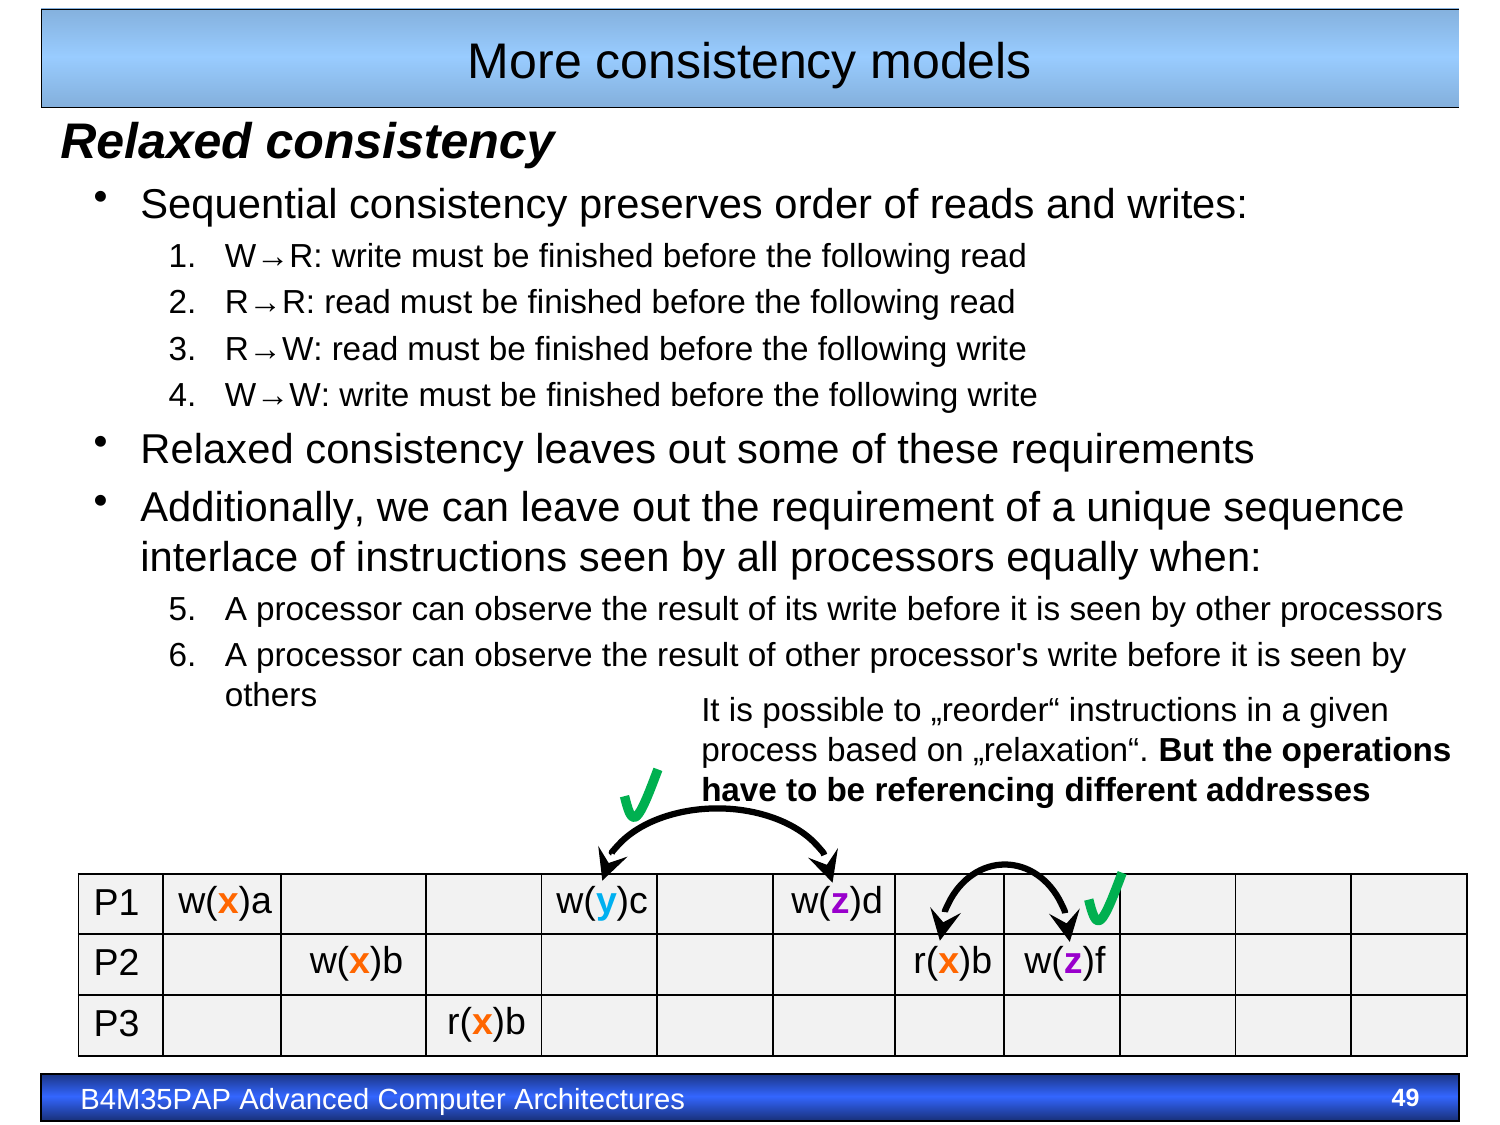

More consistency models
# Relaxed consistency
Sequential consistency preserves order of reads and writes:
W→R: write must be finished before the following read
R→R: read must be finished before the following read
R→W: read must be finished before the following write
W→W: write must be finished before the following write
Relaxed consistency leaves out some of these requirements
Additionally, we can leave out the requirement of a unique sequence interlace of instructions seen by all processors equally when:
A processor can observe the result of its write before it is seen by other processors
A processor can observe the result of other processor's write before it is seen by others
It is possible to „reorder“ instructions in a given process based on „relaxation“. But the operations have to be referencing different addresses
| P1 | w(x)a | | | w(y)c | | w(z)d | | | | | |
| --- | --- | --- | --- | --- | --- | --- | --- | --- | --- | --- | --- |
| P2 | | w(x)b | | | | | r(x)b | w(z)f | | | |
| P3 | | | r(x)b | | | | | | | | |